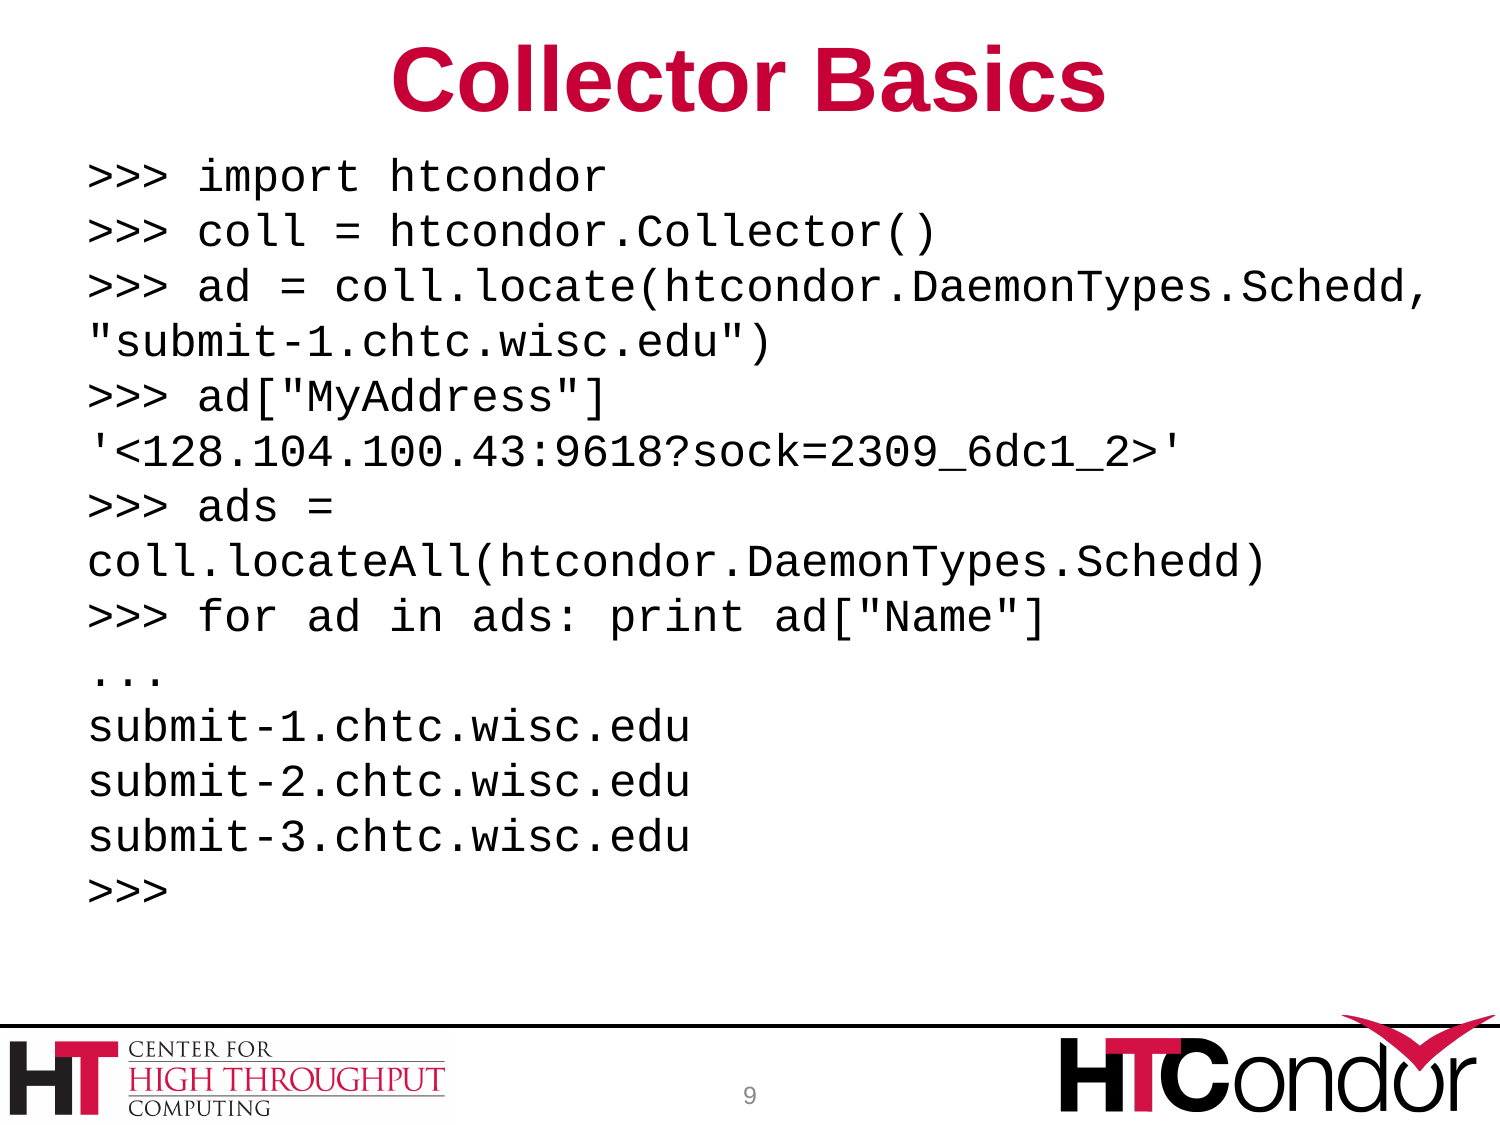

# Collector Basics
>>> import htcondor
>>> coll = htcondor.Collector()
>>> ad = coll.locate(htcondor.DaemonTypes.Schedd, "submit-1.chtc.wisc.edu")
>>> ad["MyAddress"]
'<128.104.100.43:9618?sock=2309_6dc1_2>'
>>> ads = coll.locateAll(htcondor.DaemonTypes.Schedd)
>>> for ad in ads: print ad["Name"]
...
submit-1.chtc.wisc.edu
submit-2.chtc.wisc.edu
submit-3.chtc.wisc.edu
>>>